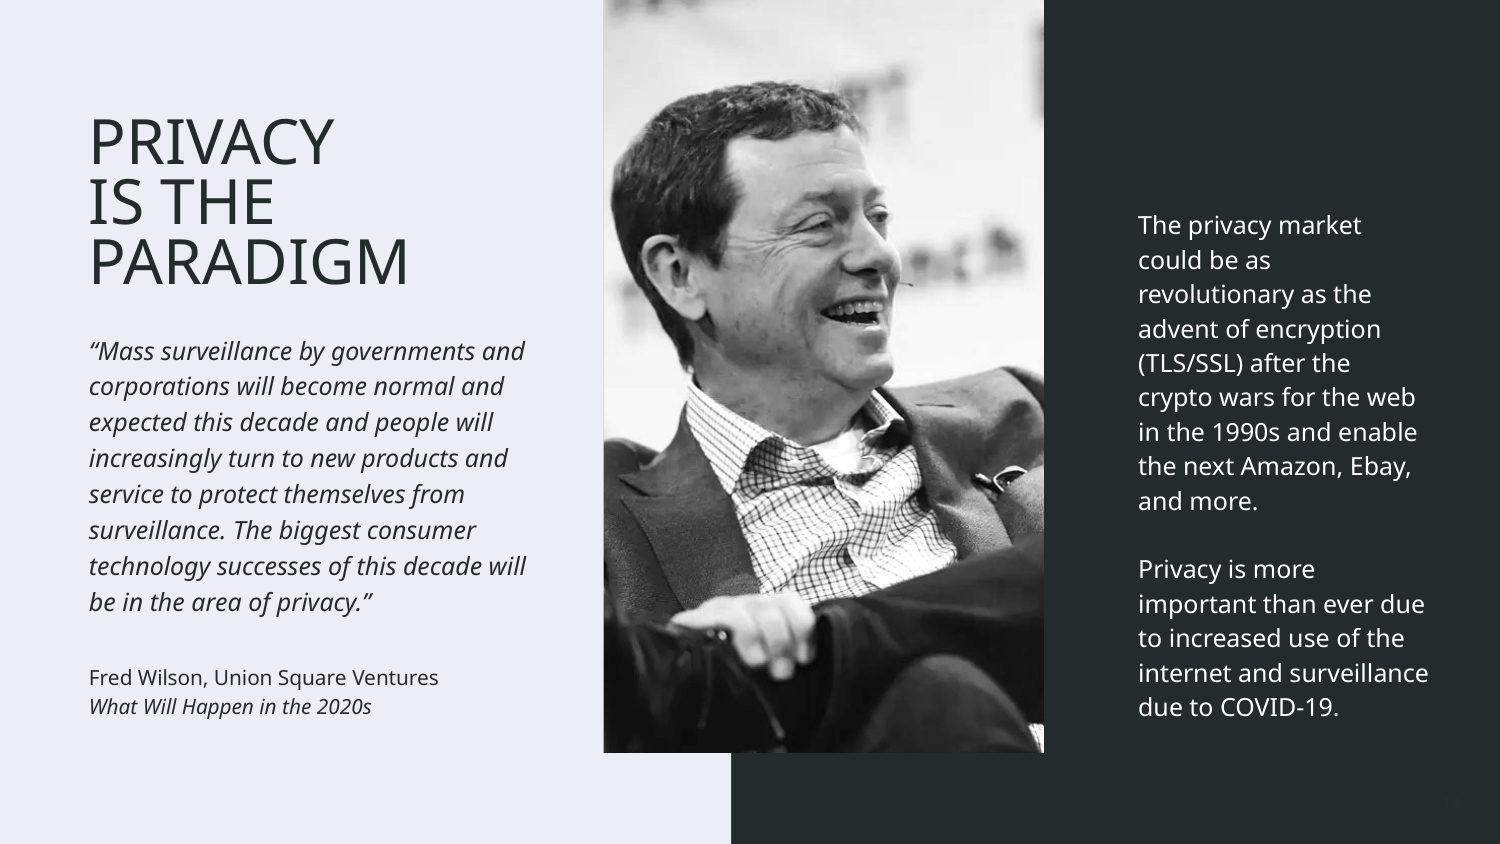

PRIVACY
IS THE
PARADIGM
“Mass surveillance by governments and corporations will become normal and expected this decade and people will increasingly turn to new products and service to protect themselves from surveillance. The biggest consumer technology successes of this decade will be in the area of privacy.”
Fred Wilson, Union Square Ventures
What Will Happen in the 2020s
The privacy market could be as revolutionary as the advent of encryption (TLS/SSL) after the crypto wars for the web in the 1990s and enable the next Amazon, Ebay, and more.
Privacy is more important than ever due to increased use of the internet and surveillance due to COVID-19.